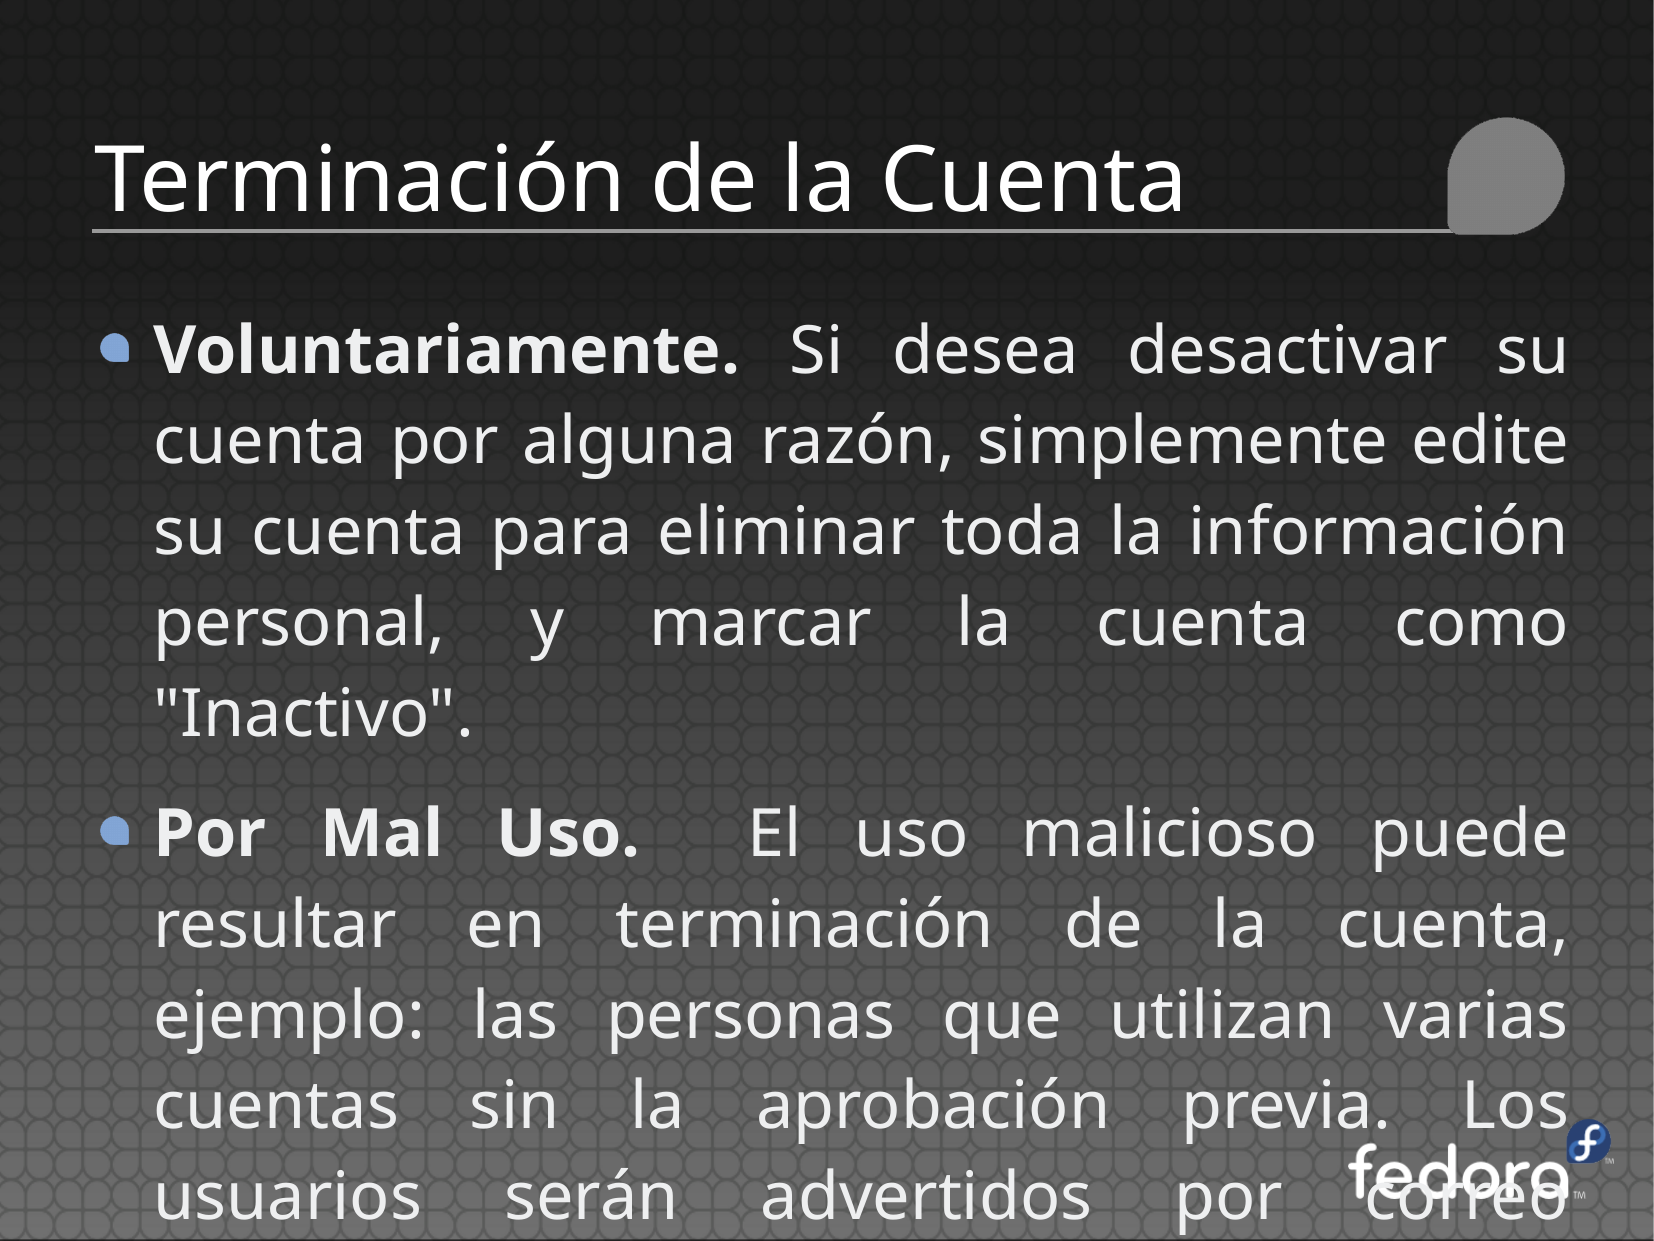

Terminación de la Cuenta
# Voluntariamente. Si desea desactivar su cuenta por alguna razón, simplemente edite su cuenta para eliminar toda la información personal, y marcar la cuenta como "Inactivo".
Por Mal Uso. El uso malicioso puede resultar en terminación de la cuenta, ejemplo: las personas que utilizan varias cuentas sin la aprobación previa. Los usuarios serán advertidos por correo electrónico antes de que las cuentas se terminan.